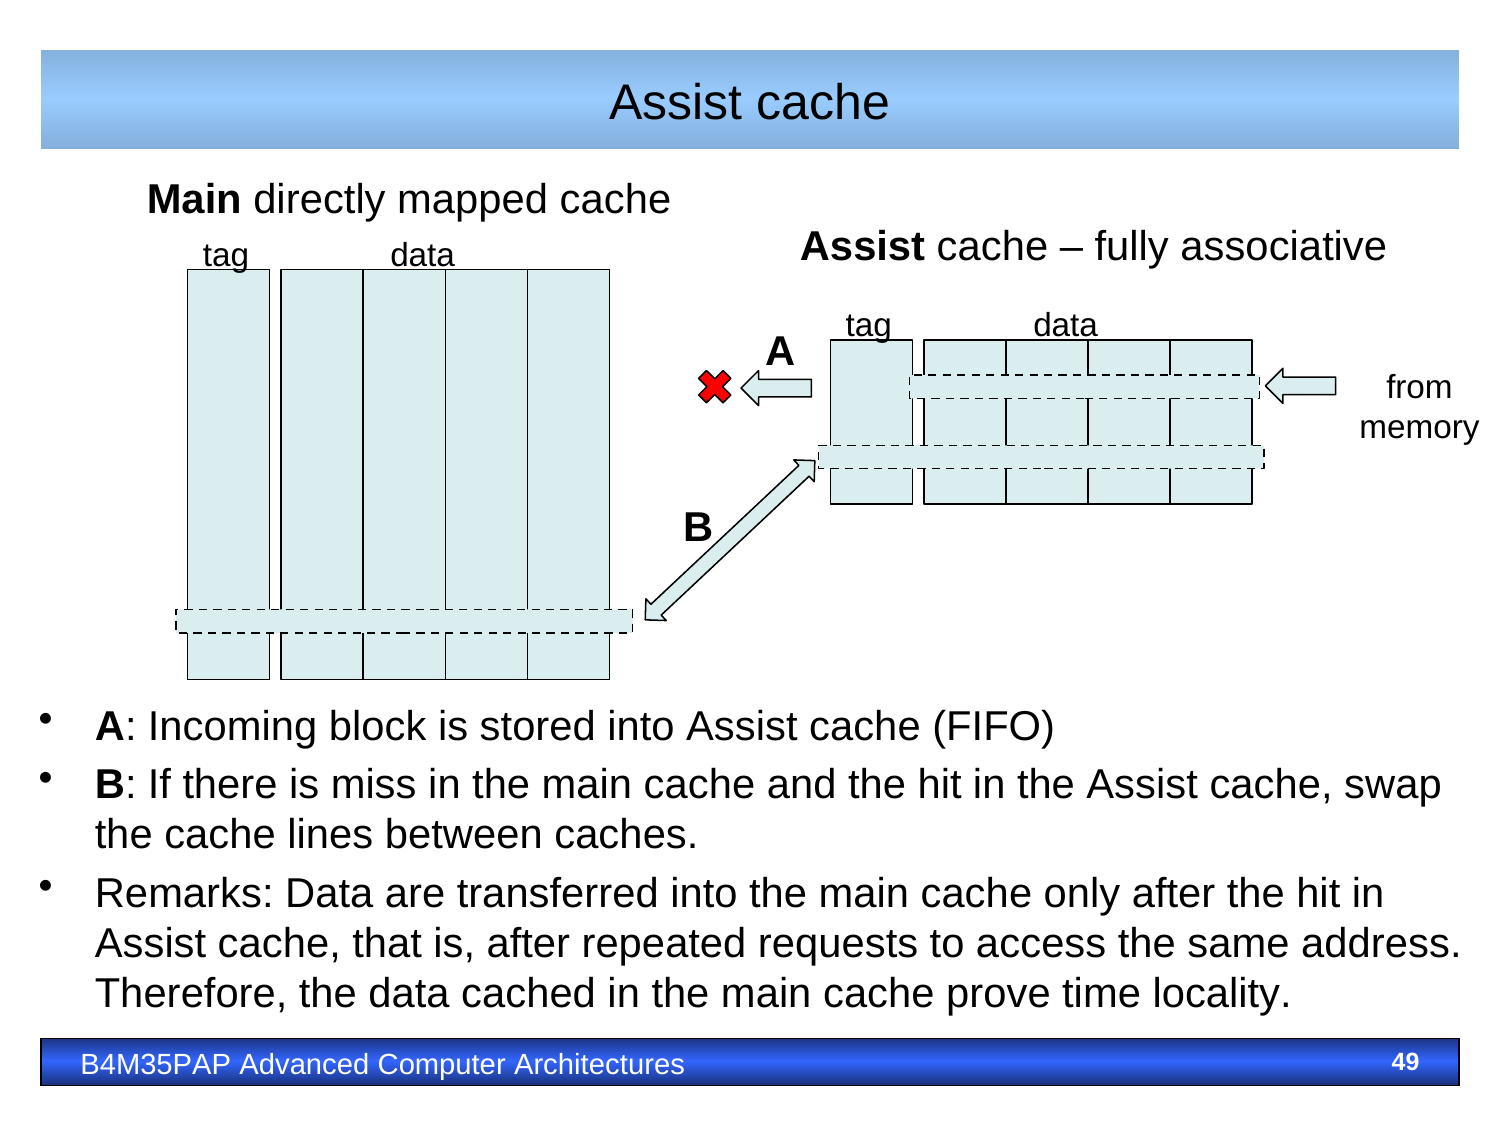

# Assist cache
Main directly mapped cache
Assist cache – fully associative
tag
data
tag
data
A
from
memory
B
A: Incoming block is stored into Assist cache (FIFO)
B: If there is miss in the main cache and the hit in the Assist cache, swap the cache lines between caches.
Remarks: Data are transferred into the main cache only after the hit in Assist cache, that is, after repeated requests to access the same address. Therefore, the data cached in the main cache prove time locality.